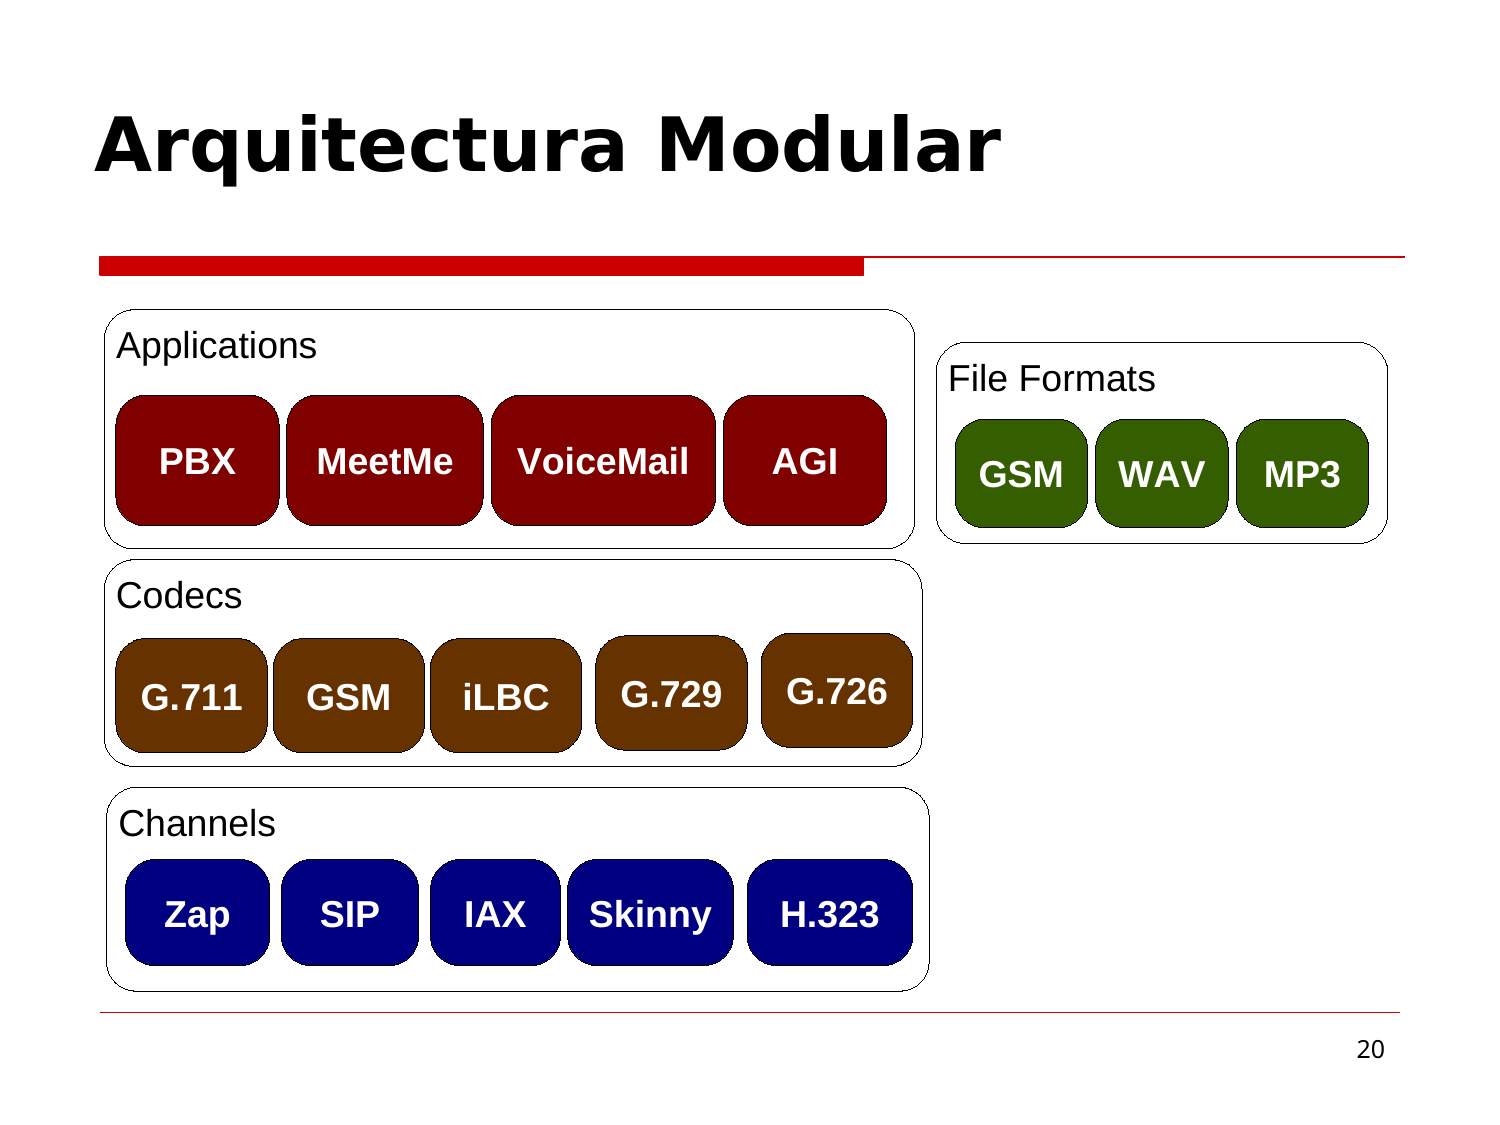

# Arquitectura Modular
Applications
File Formats
GSM
WAV
MP3
PBX
MeetMe
VoiceMail
AGI
Codecs
G.726
G.729
G.711
GSM
iLBC
Channels
Zap
SIP
IAX
Skinny
H.323